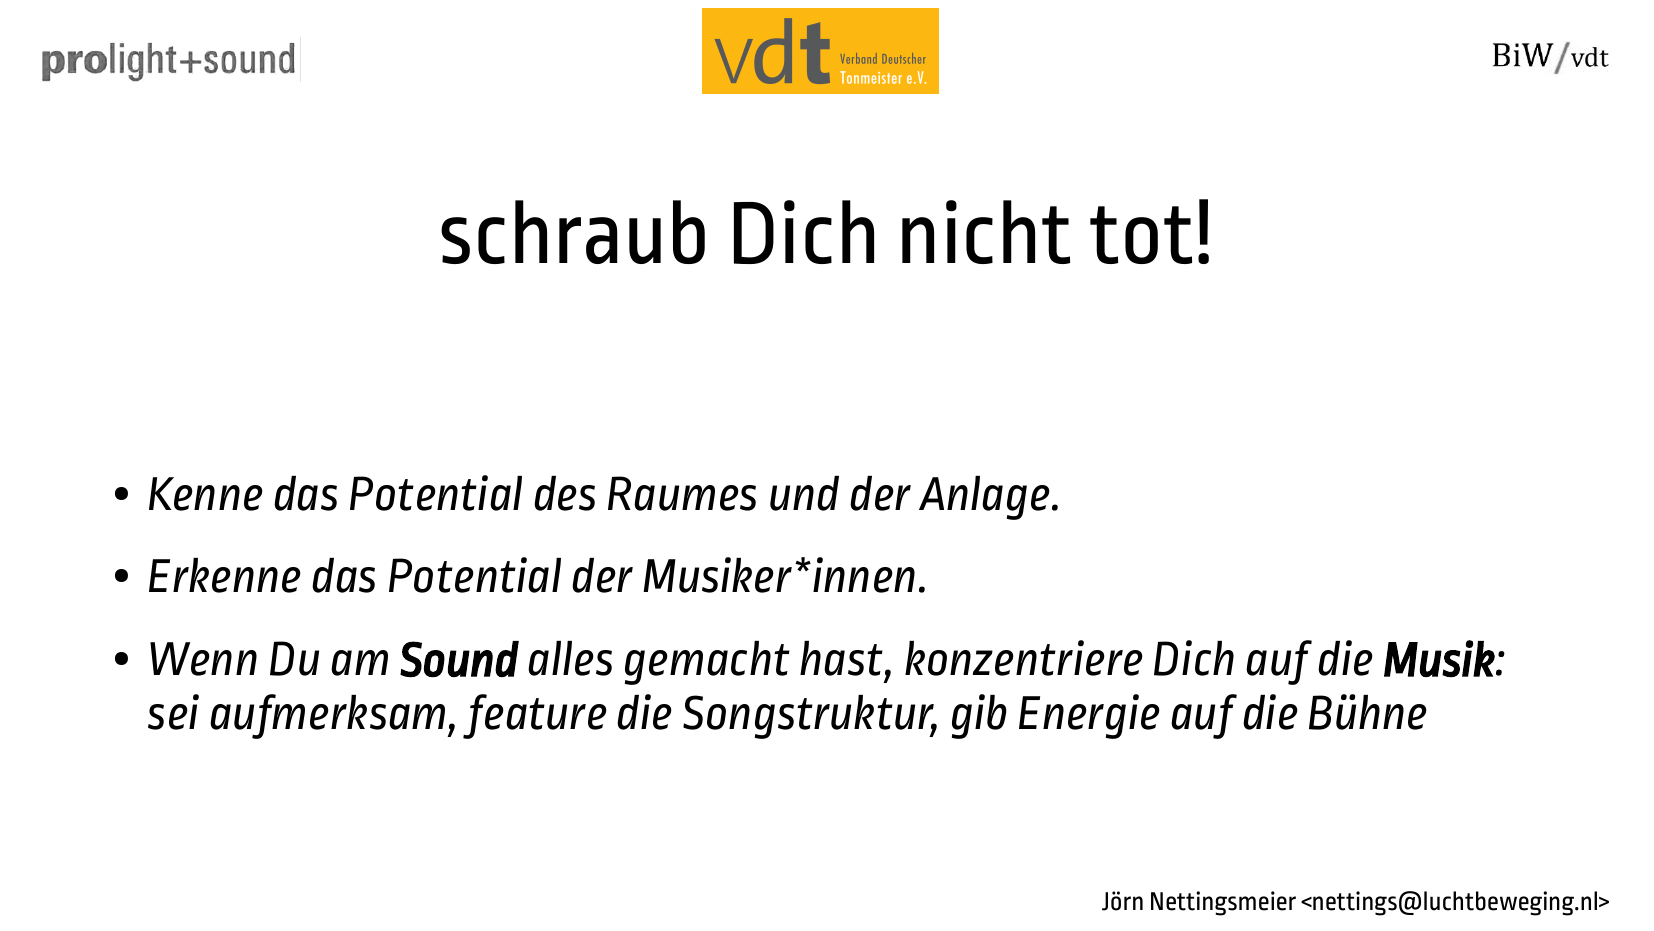

# schraub Dich nicht tot!
Kenne das Potential des Raumes und der Anlage.
Erkenne das Potential der Musiker*innen.
Wenn Du am Sound alles gemacht hast, konzentriere Dich auf die Musik:
sei aufmerksam, feature die Songstruktur, gib Energie auf die Bühne